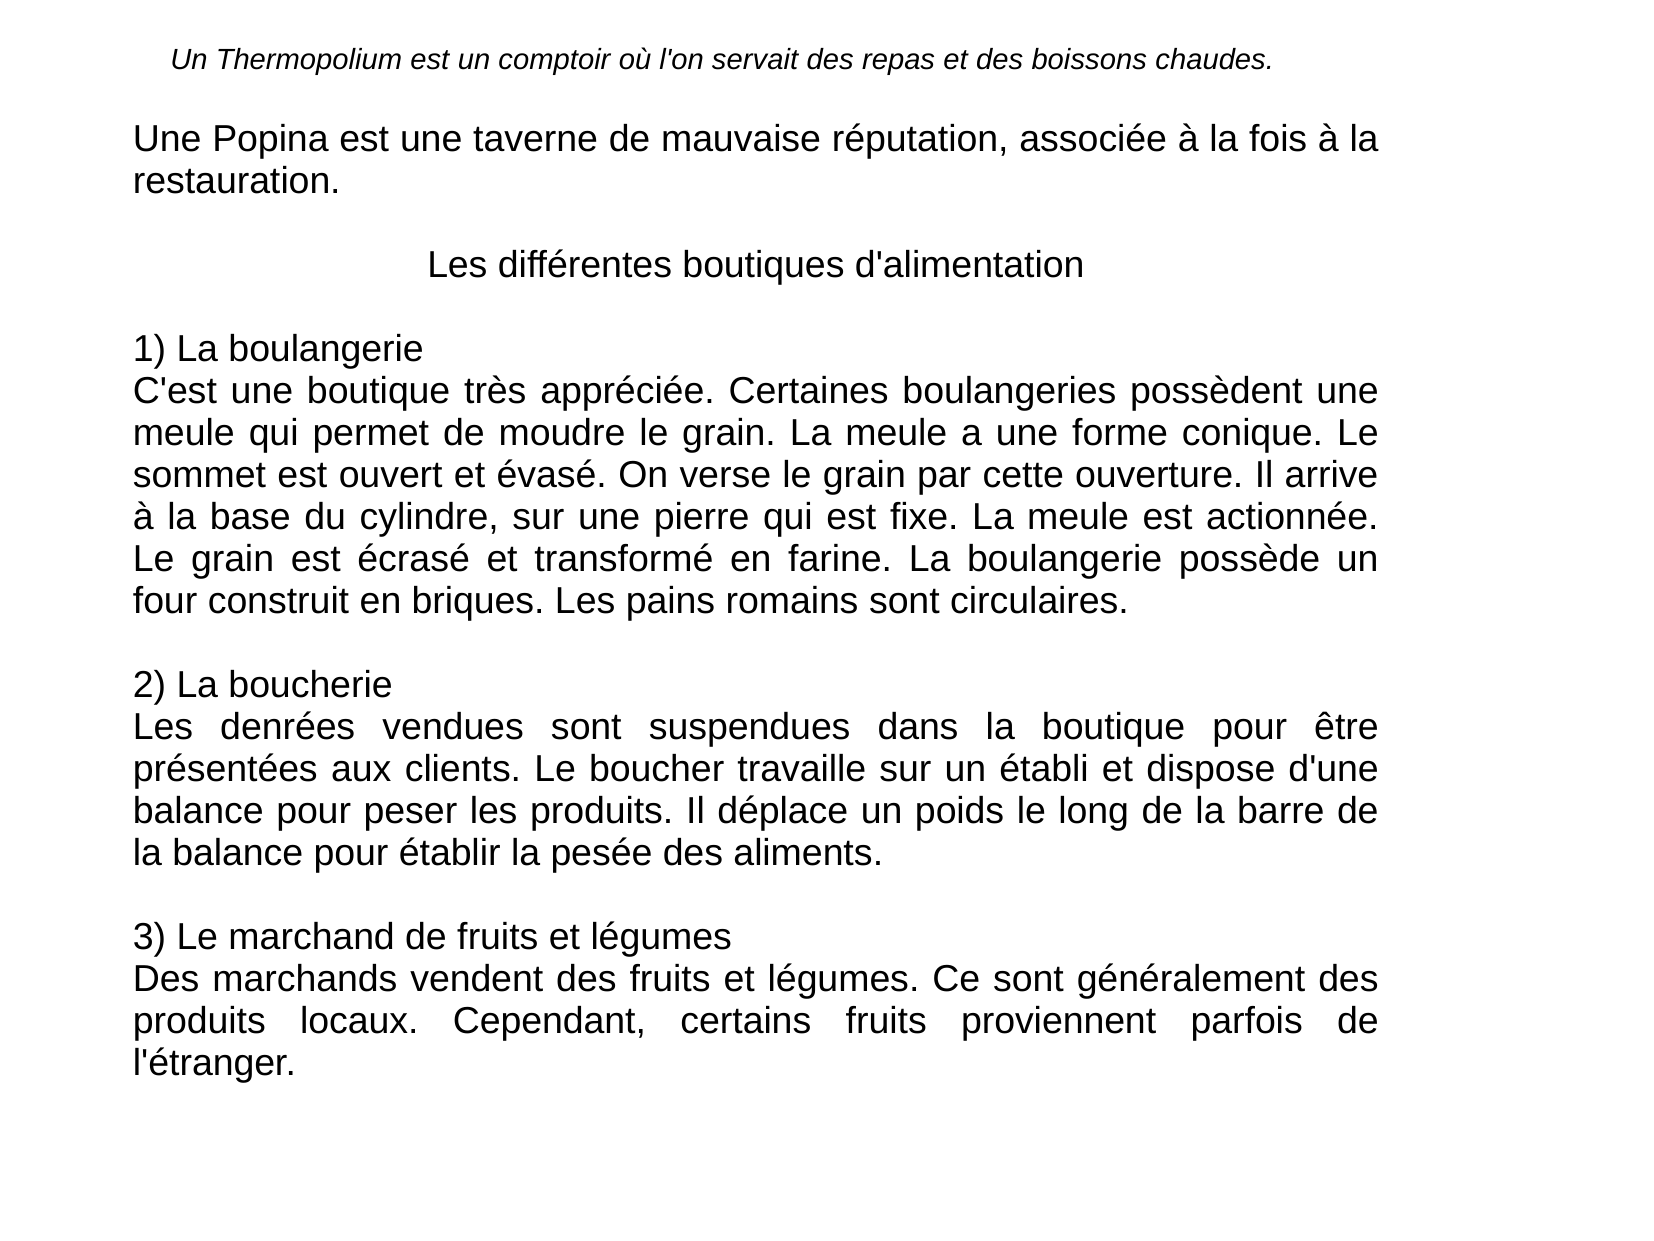

Un Thermopolium est un comptoir où l'on servait des repas et des boissons chaudes.
Une Popina est une taverne de mauvaise réputation, associée à la fois à la restauration.
Les différentes boutiques d'alimentation
1) La boulangerie
C'est une boutique très appréciée. Certaines boulangeries possèdent une meule qui permet de moudre le grain. La meule a une forme conique. Le sommet est ouvert et évasé. On verse le grain par cette ouverture. Il arrive à la base du cylindre, sur une pierre qui est fixe. La meule est actionnée. Le grain est écrasé et transformé en farine. La boulangerie possède un four construit en briques. Les pains romains sont circulaires.
2) La boucherie
Les denrées vendues sont suspendues dans la boutique pour être présentées aux clients. Le boucher travaille sur un établi et dispose d'une balance pour peser les produits. Il déplace un poids le long de la barre de la balance pour établir la pesée des aliments.
3) Le marchand de fruits et légumes
Des marchands vendent des fruits et légumes. Ce sont généralement des produits locaux. Cependant, certains fruits proviennent parfois de l'étranger.